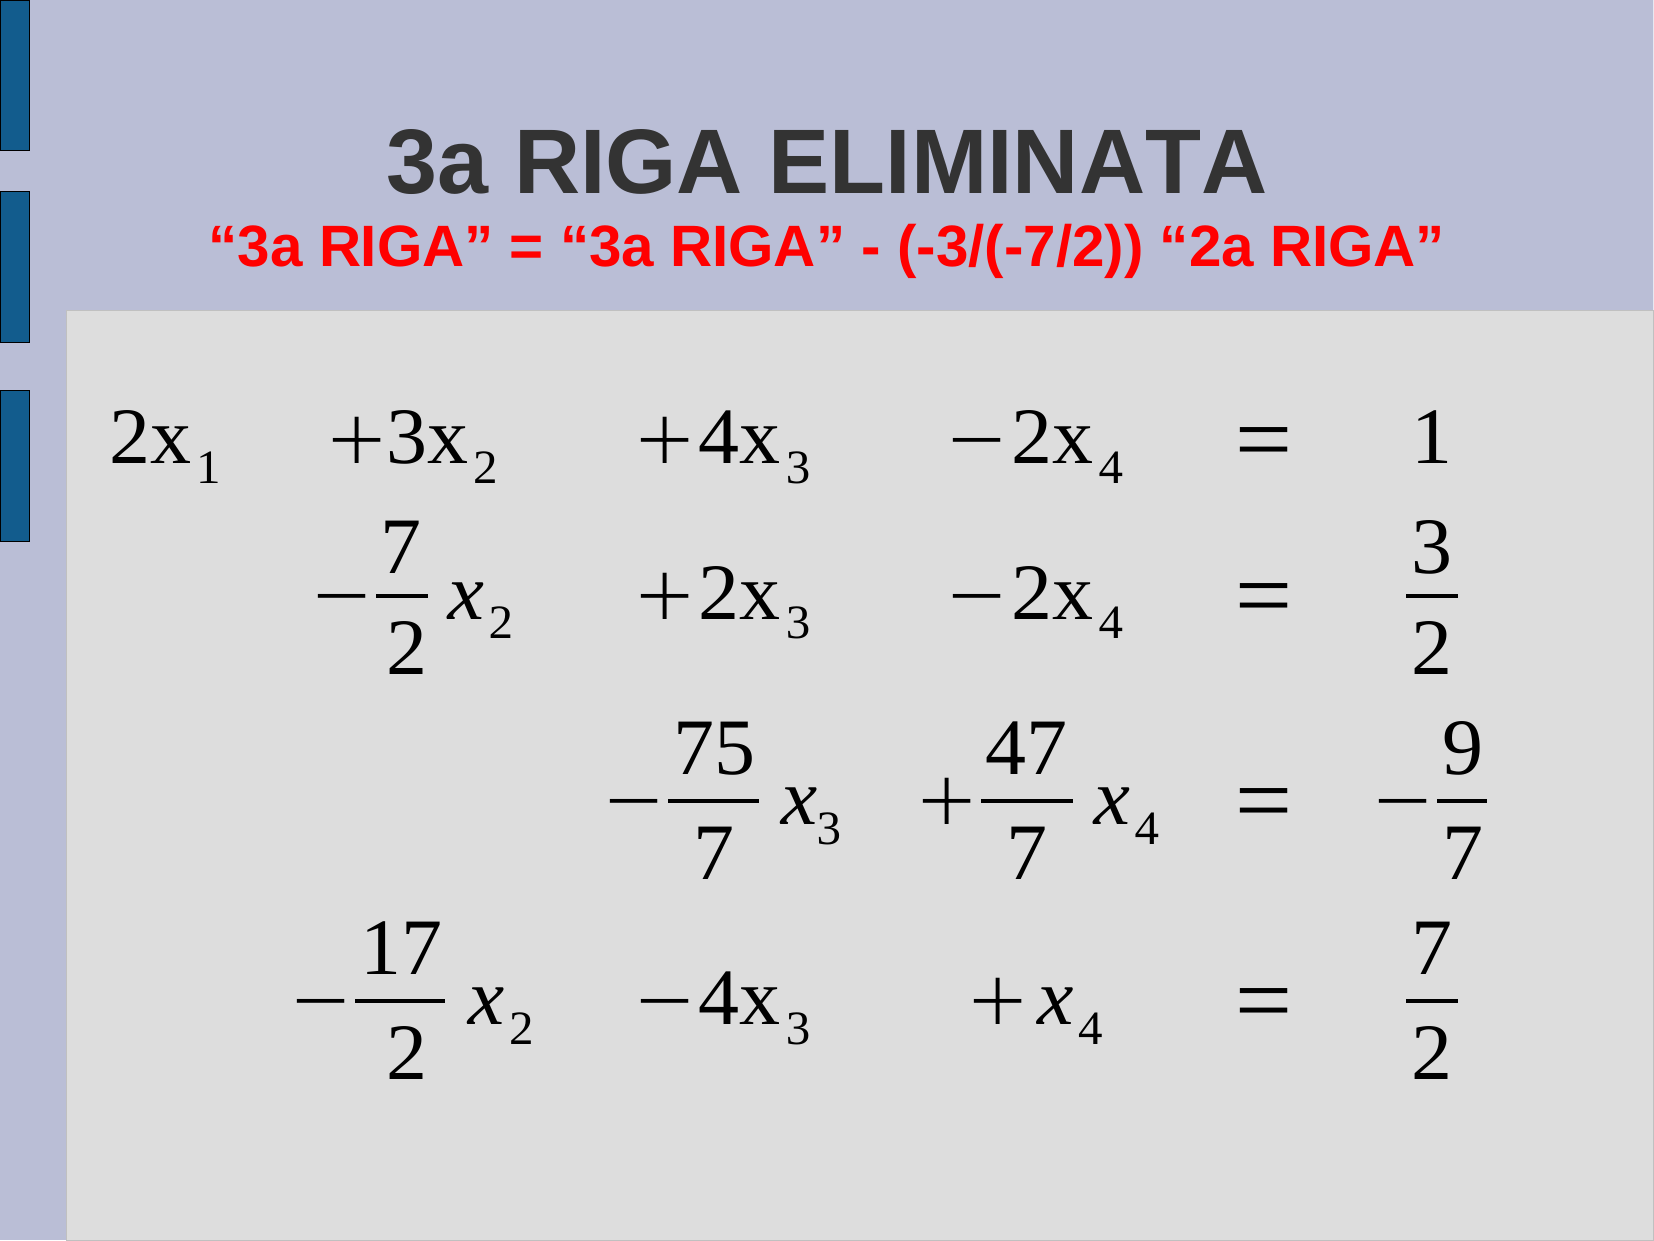

# 3a RIGA ELIMINATA “3a RIGA” = “3a RIGA” - (-3/(-7/2)) “2a RIGA”